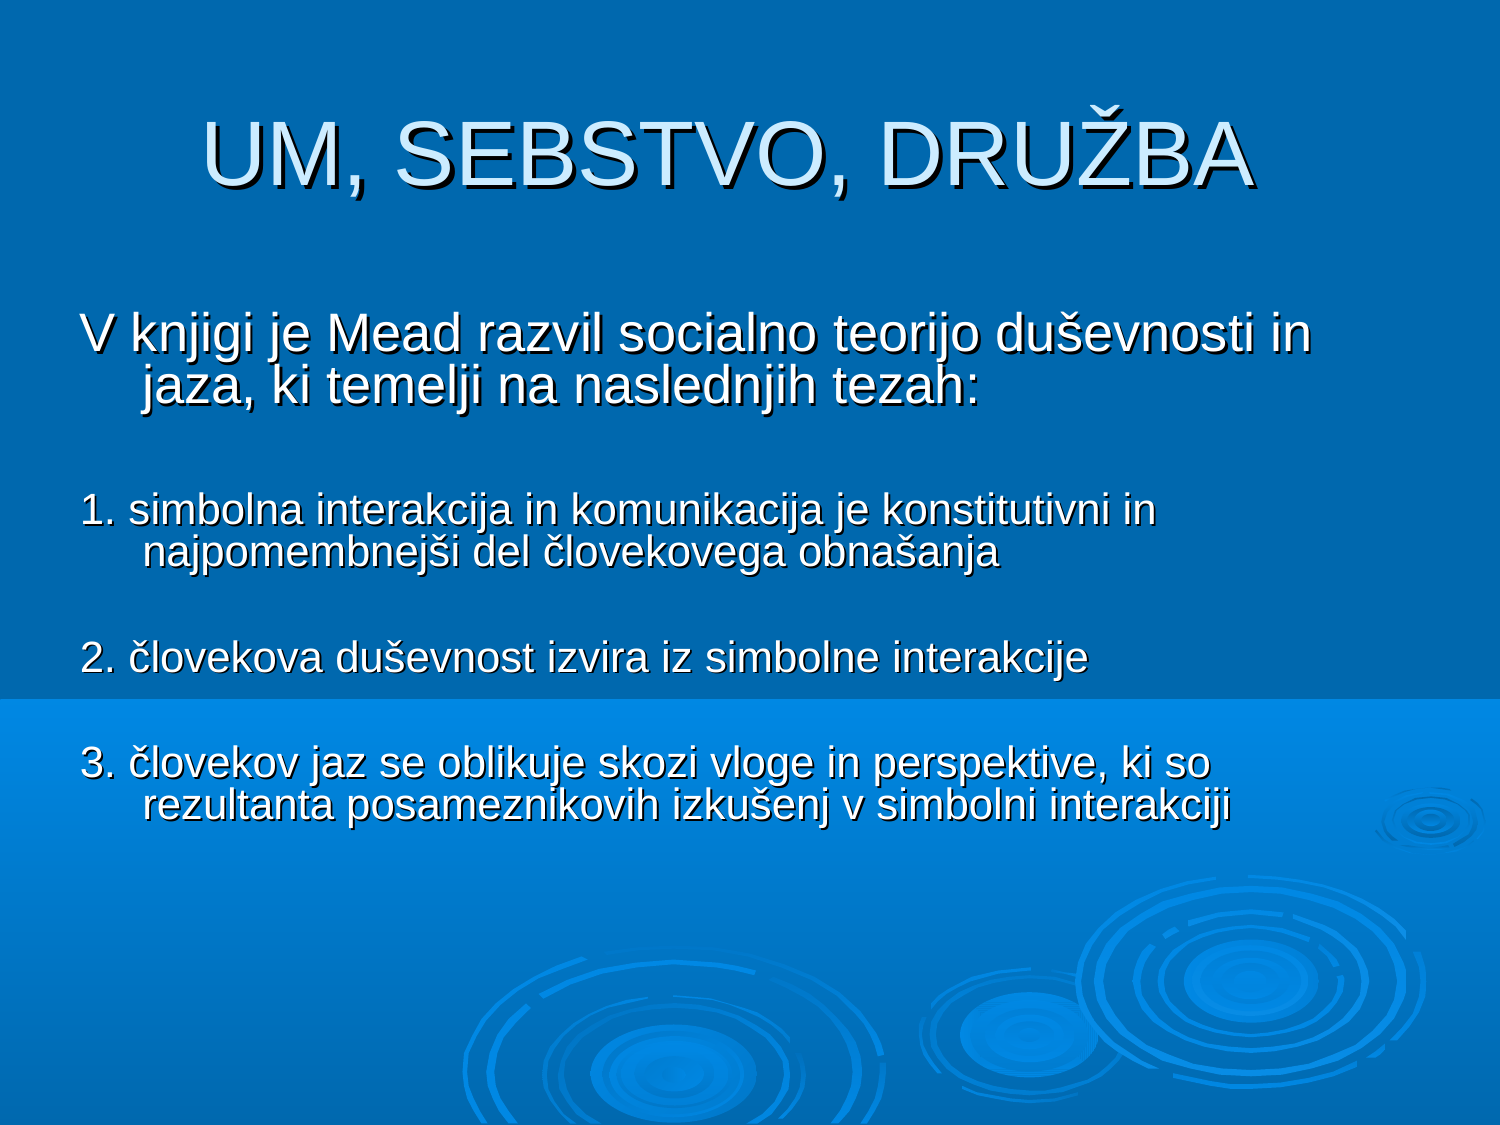

# UM, SEBSTVO, DRUŽBA
V knjigi je Mead razvil socialno teorijo duševnosti in jaza, ki temelji na naslednjih tezah:
1. simbolna interakcija in komunikacija je konstitutivni in najpomembnejši del človekovega obnašanja
2. človekova duševnost izvira iz simbolne interakcije
3. človekov jaz se oblikuje skozi vloge in perspektive, ki so rezultanta posameznikovih izkušenj v simbolni interakciji